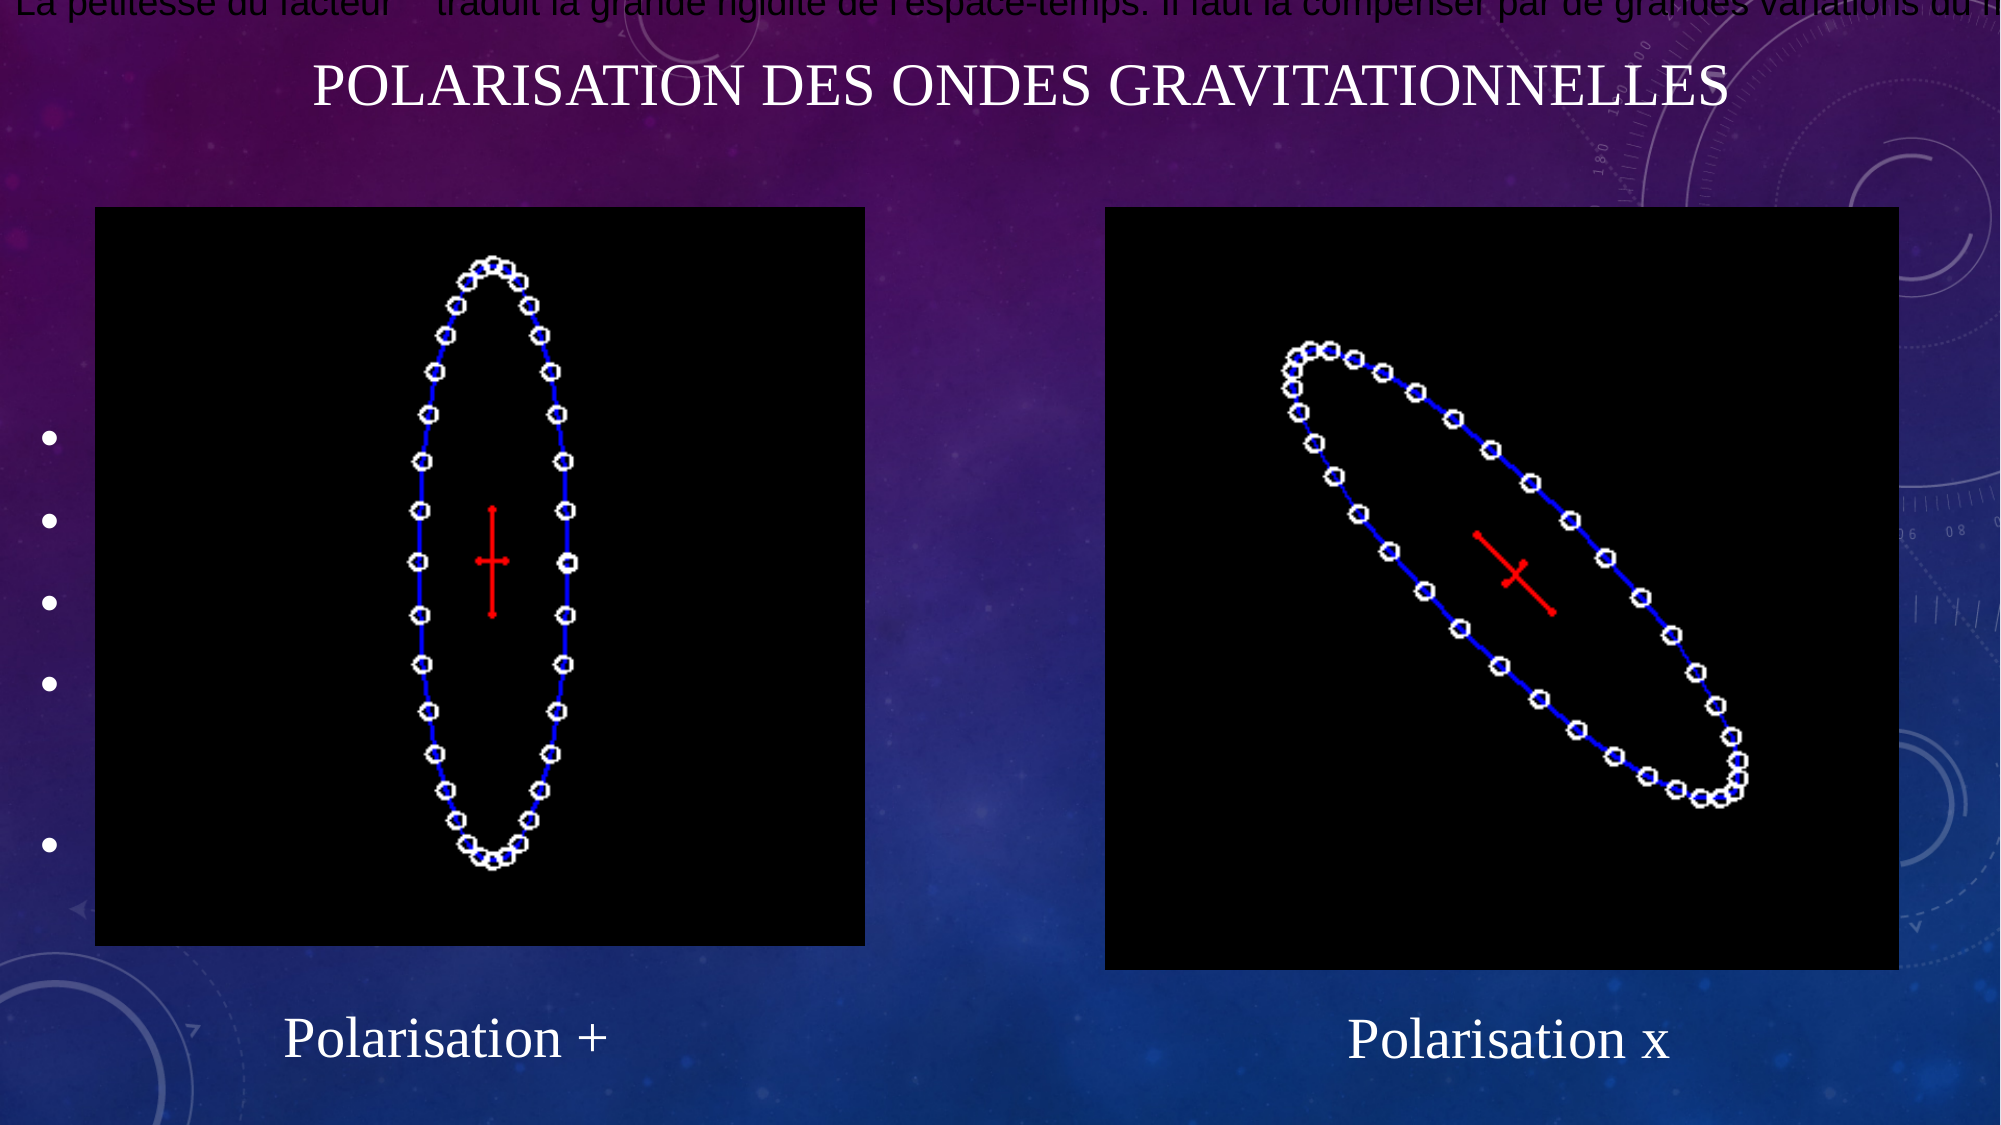

La petitesse du facteur traduit la grande rigidité de l'espace-temps. Il faut la compenser par de grandes variations du moment quadrupôlaire pour produire des ondes gravitationnelles détectables
# Polarisation des ondes gravitationnelles
Polarisation +
Polarisation x